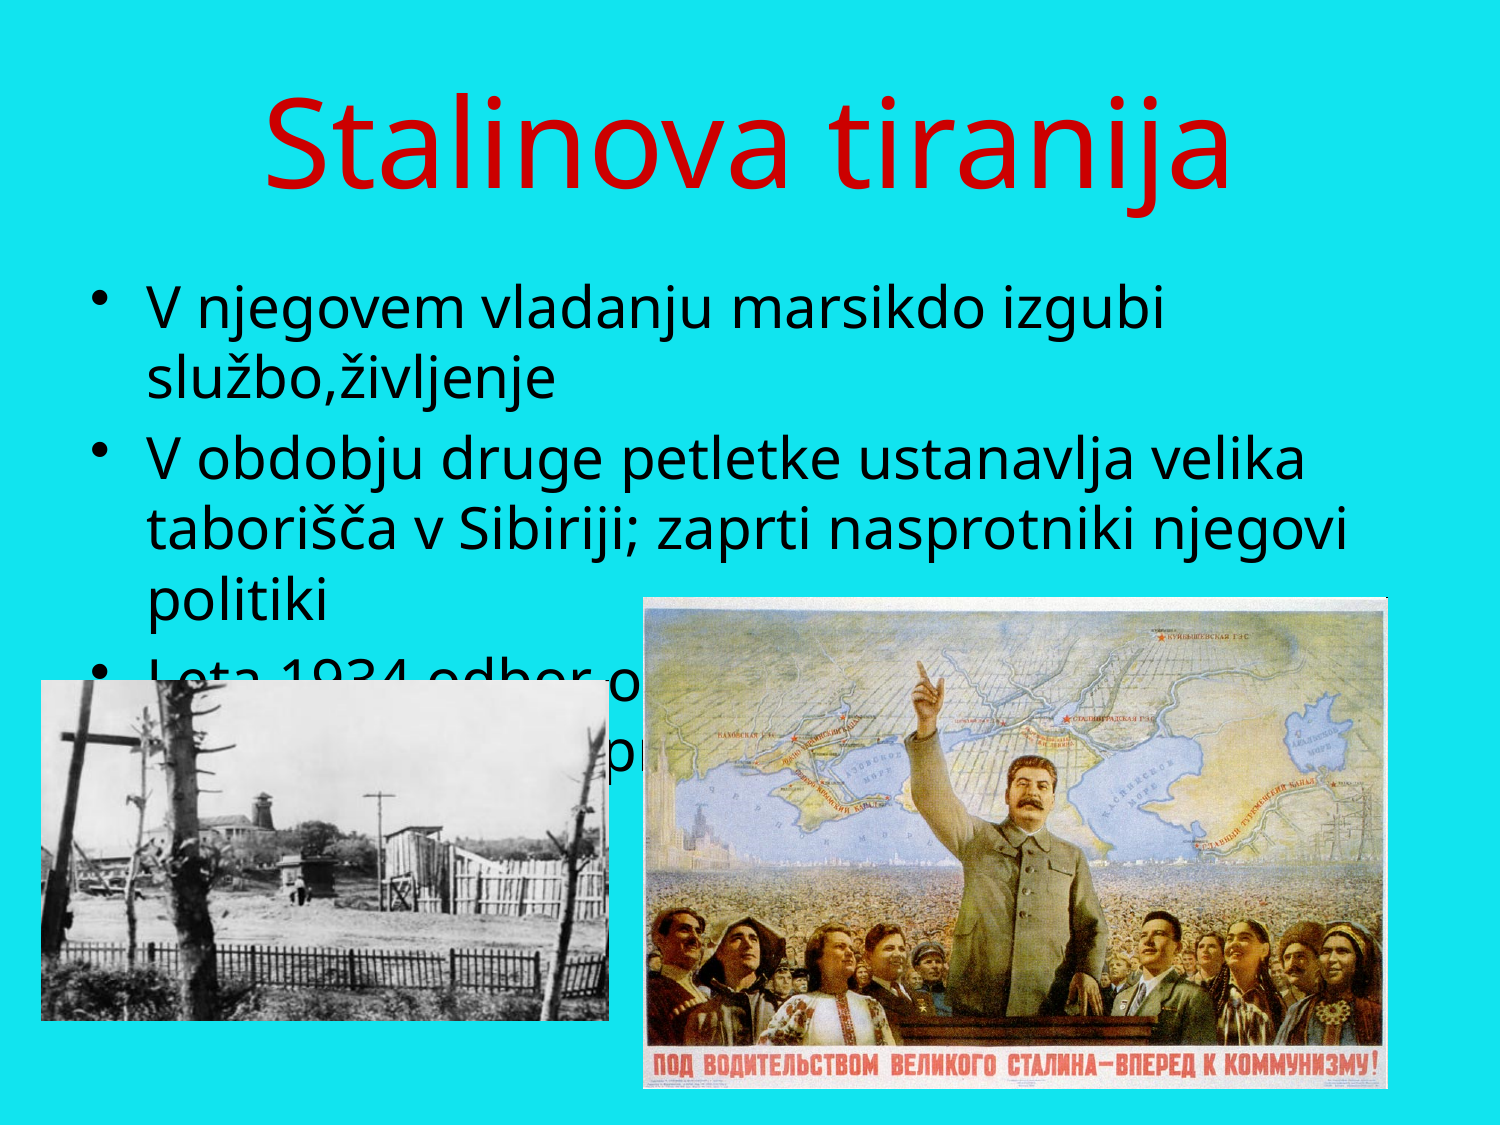

# Stalinova tiranija
V njegovem vladanju marsikdo izgubi službo,življenje
V obdobju druge petletke ustanavlja velika taborišča v Sibiriji; zaprti nasprotniki njegovi politiki
Leta 1934 odbor o tem da en član:kaznivo dejanjetreba zapreti vso družino
http://www.google.si/imgres?imgurl=http://4.bp.blogspot.com/_XFchCE691Tw/TCV2xmiGMQI/AAAAAAAABBY/-5u1ofT9hpQ/s1600/stalin7.jpg&imgrefurl=http://wordsmelt.blogspot.com/2010/06/where-was-tavarish-stalin.html&usg=__HydoP-LJr8LlKIja0PWVesua1ik=&h=660&w=1000&sz=170&hl=sl&start=19&zoom=1&tbnid=WhDzusYh8CGeqM:&tbnh=115&tbnw=174&prev=/images%3Fq%3Dstalin%26um%3D1%26hl%3Dsl%26biw%3D1024%26bih%3D578%26tbs%3Disch:10%2C285&um=1&itbs=1&iact=rc&dur=479&ei=ejLNTM_bK8yNjAe8kdTWBw&oei=dTLNTLu6NtKj4QaupPDcDA&esq=2&page=2&ndsp=20&ved=1t:429,r:1,s:19&tx=132&ty=56&biw=1024&bih=578
http://www.google.si/imgres?imgurl=http://estb.msn.com/i/CF/AE1EF3BAF98169BC5964F89A4027.jpg&imgrefurl=http://news.ie.msn.com/gallery.aspx%3Fcp-documentid%3D154687049%26page%3D3&usg=__Vl-31W3VazrYcgYN-Lg1O4Uz6KI=&h=300&w=500&sz=41&hl=sl&start=0&zoom=1&tbnid=NX7h2I0rMYxpAM:&tbnh=137&tbnw=230&prev=/images%3Fq%3Dsiberia%2Bcamps%26um%3D1%26hl%3Dsl%26sa%3DN%26biw%3D1024%26bih%3D578%26tbs%3Disch:10%2C228&um=1&itbs=1&iact=rc&dur=358&ei=Fj7QTIjGHciztAbA6On0AQ&oei=Fj7QTIjGHciztAbA6On0AQ&esq=1&page=1&ndsp=12&ved=1t:429,r:9,s:0&tx=117&ty=71&biw=1024&bih=578